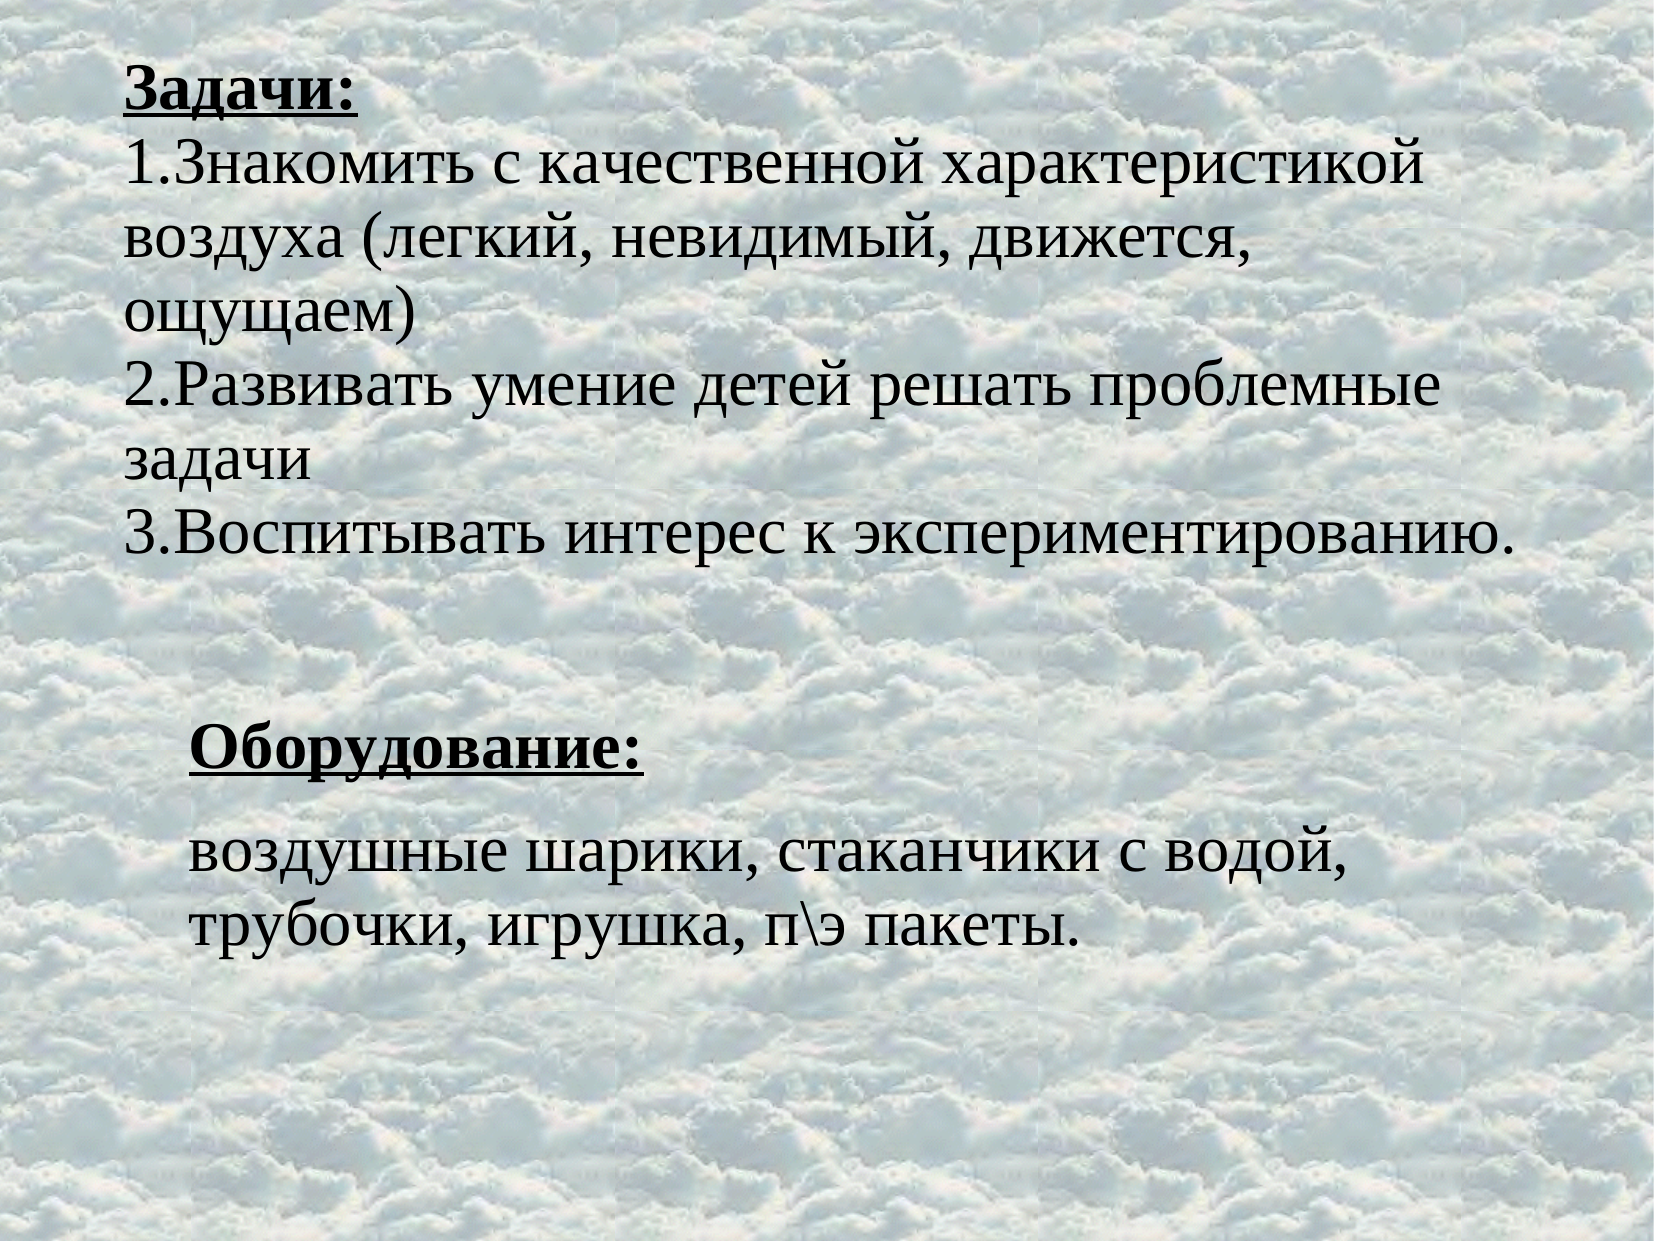

# Задачи: 1.Знакомить с качественной характеристикой воздуха (легкий, невидимый, движется, ощущаем) 2.Развивать умение детей решать проблемные задачи 3.Воспитывать интерес к экспериментированию.
Оборудование:
воздушные шарики, стаканчики с водой, трубочки, игрушка, п\э пакеты.